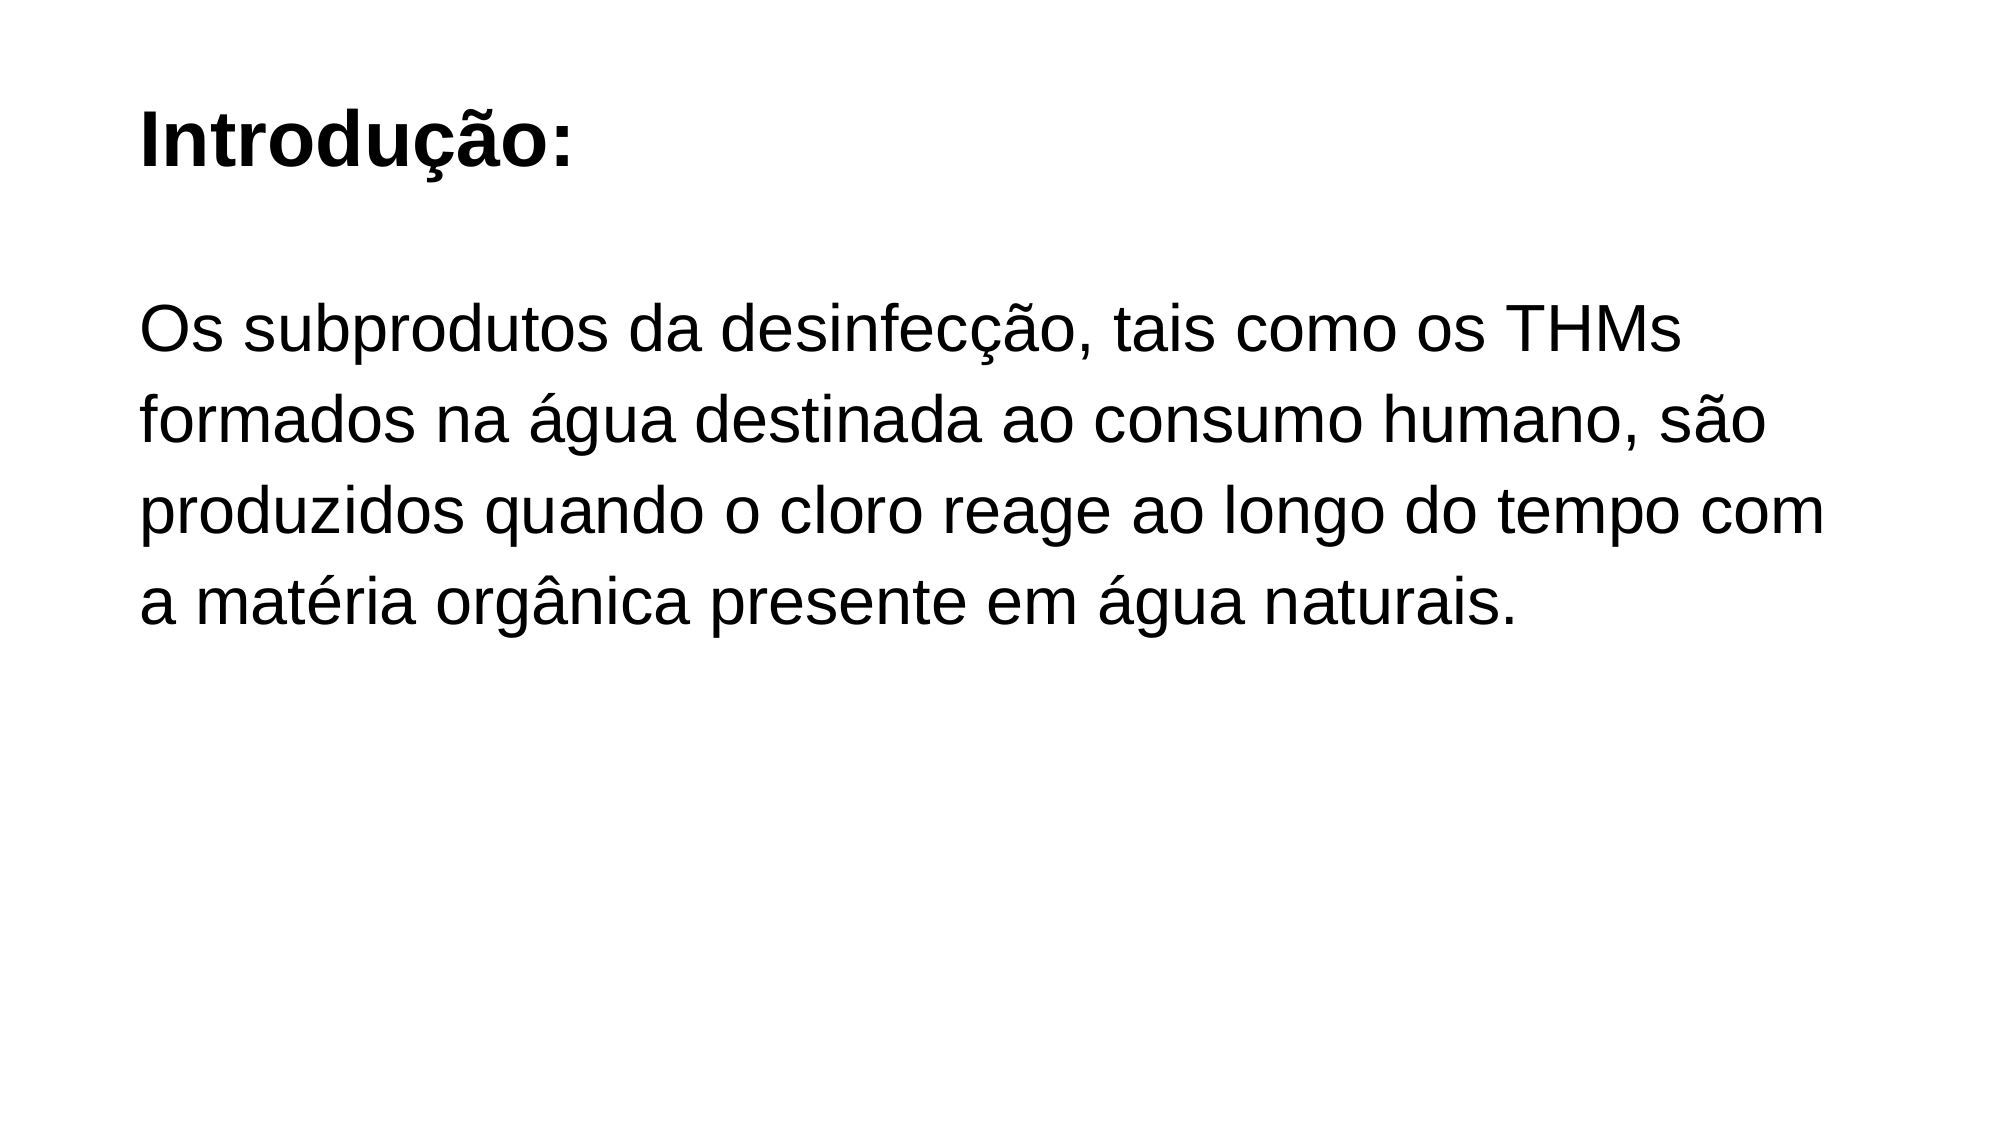

# Introdução: Os subprodutos da desinfecção, tais como os THMs formados na água destinada ao consumo humano, são produzidos quando o cloro reage ao longo do tempo com a matéria orgânica presente em água naturais.